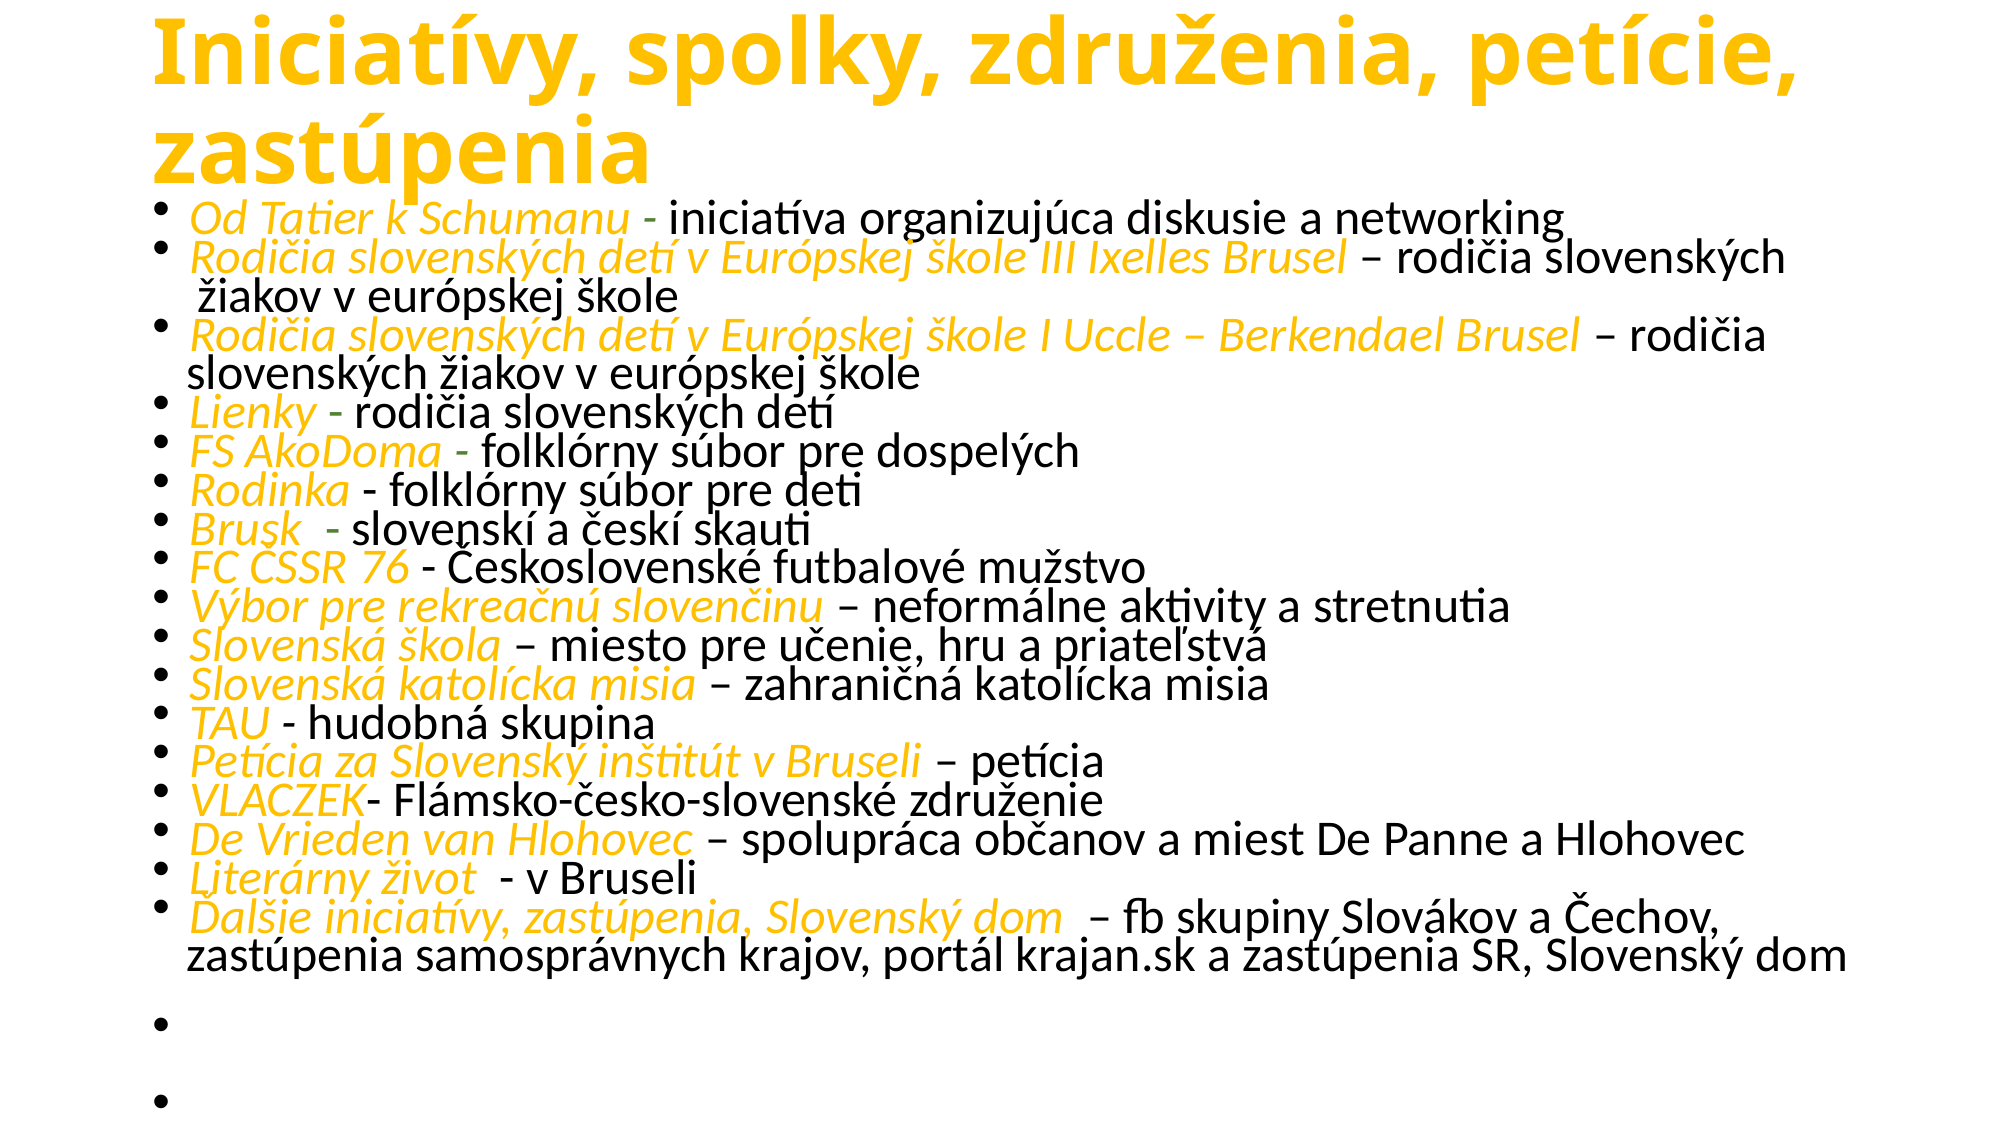

# Iniciatívy, spolky, združenia, petície, zastúpenia
Od Tatier k Schumanu - iniciatíva organizujúca diskusie a networking
Rodičia slovenských detí v Európskej škole III Ixelles Brusel – rodičia slovenských
 žiakov v európskej škole
Rodičia slovenských detí v Európskej škole I Uccle – Berkendael Brusel – rodičia
 slovenských žiakov v európskej škole
Lienky - rodičia slovenských detí
FS AkoDoma - folklórny súbor pre dospelých
Rodinka - folklórny súbor pre deti
Brusk - slovenskí a českí skauti
FC ČSSR 76 - Československé futbalové mužstvo
Výbor pre rekreačnú slovenčinu – neformálne aktivity a stretnutia
Slovenská škola – miesto pre učenie, hru a priateľstvá
Slovenská katolícka misia – zahraničná katolícka misia
TAU - hudobná skupina
Petícia za Slovenský inštitút v Bruseli – petícia
VLACZEK- Flámsko-česko-slovenské združenie
De Vrieden van Hlohovec – spolupráca občanov a miest De Panne a Hlohovec
Literárny život - v Bruseli
Ďalšie iniciatívy, zastúpenia, Slovenský dom – fb skupiny Slovákov a Čechov,
 zastúpenia samosprávnych krajov, portál krajan.sk a zastúpenia SR, Slovenský dom